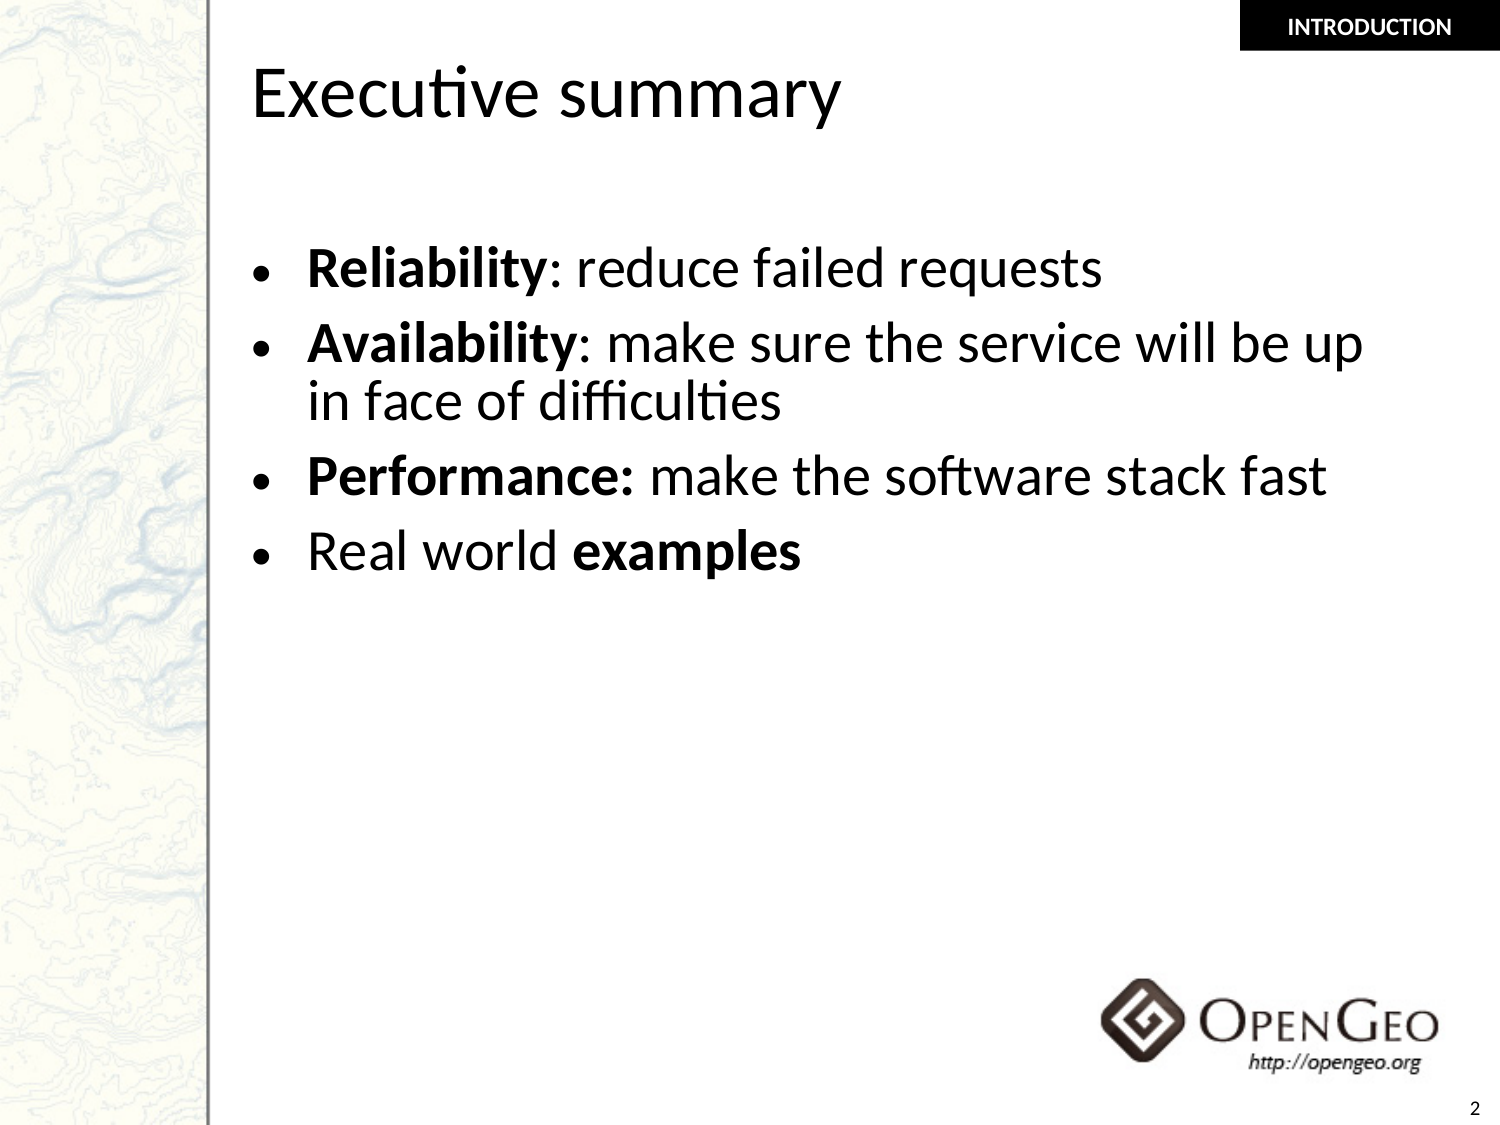

INTRODUCTION
# Executive summary
Reliability: reduce failed requests
Availability: make sure the service will be up in face of difficulties
Performance: make the software stack fast
Real world examples